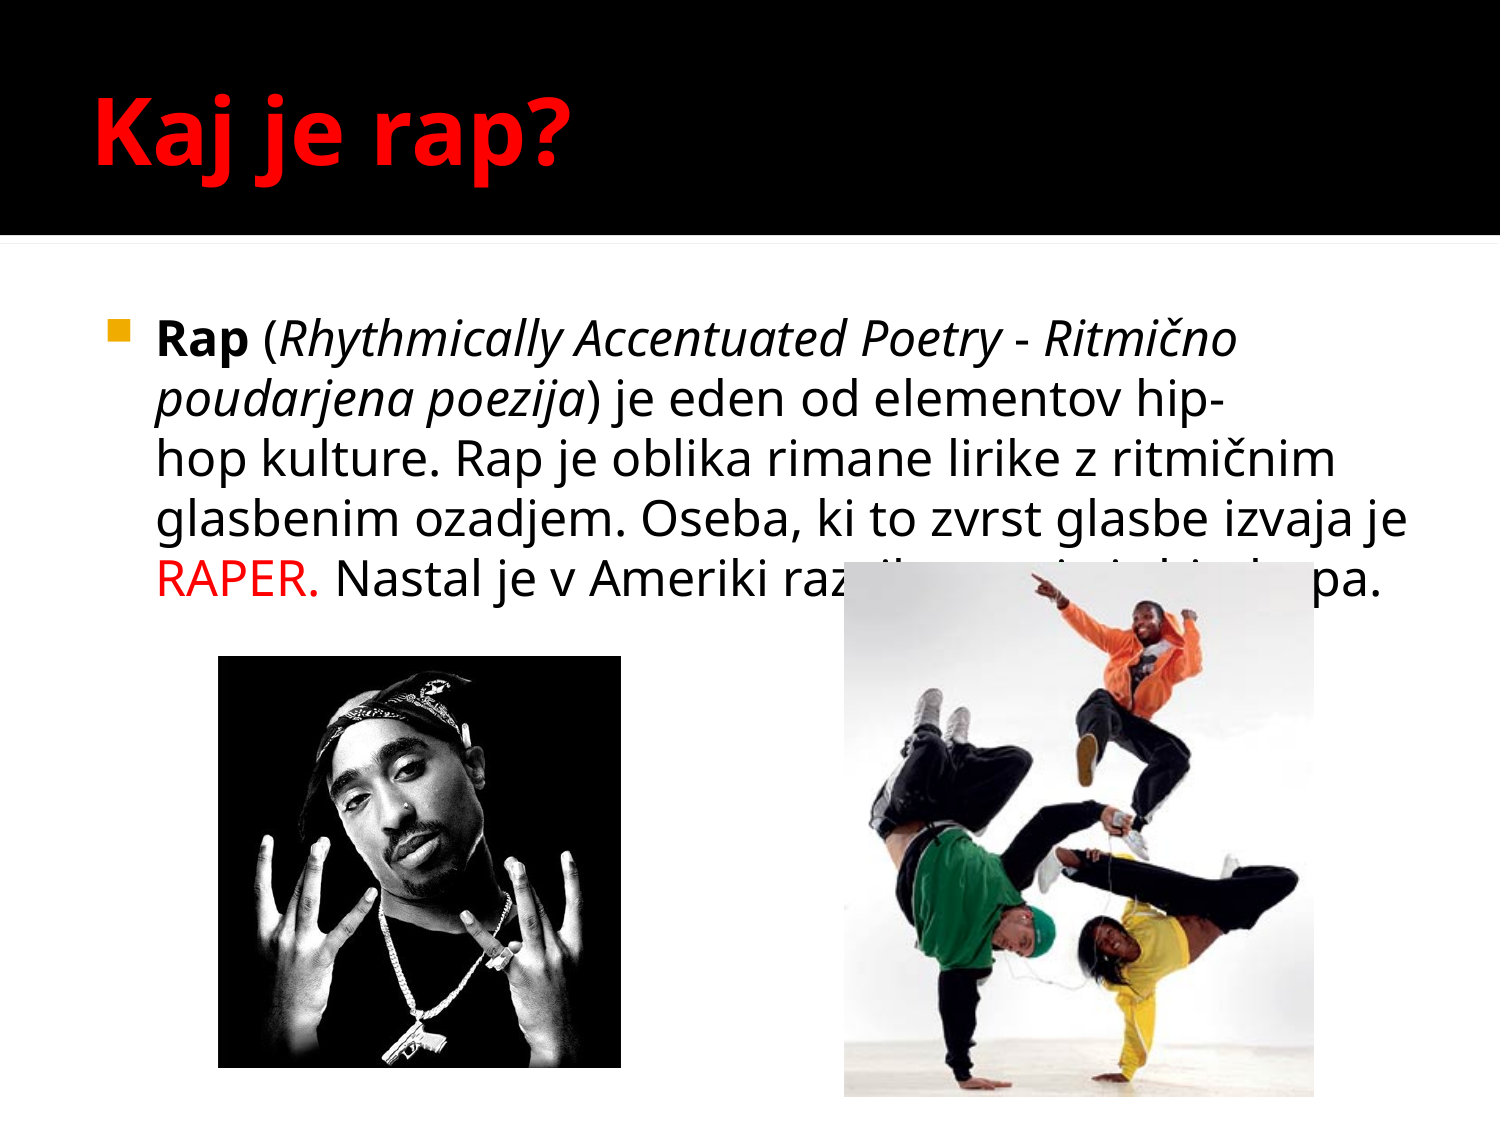

# Kaj je rap?
Rap (Rhythmically Accentuated Poetry - Ritmično poudarjena poezija) je eden od elementov hip-hop kulture. Rap je oblika rimane lirike z ritmičnim glasbenim ozadjem. Oseba, ki to zvrst glasbe izvaja je RAPER. Nastal je v Ameriki razvil pa se je iz hip-hopa.